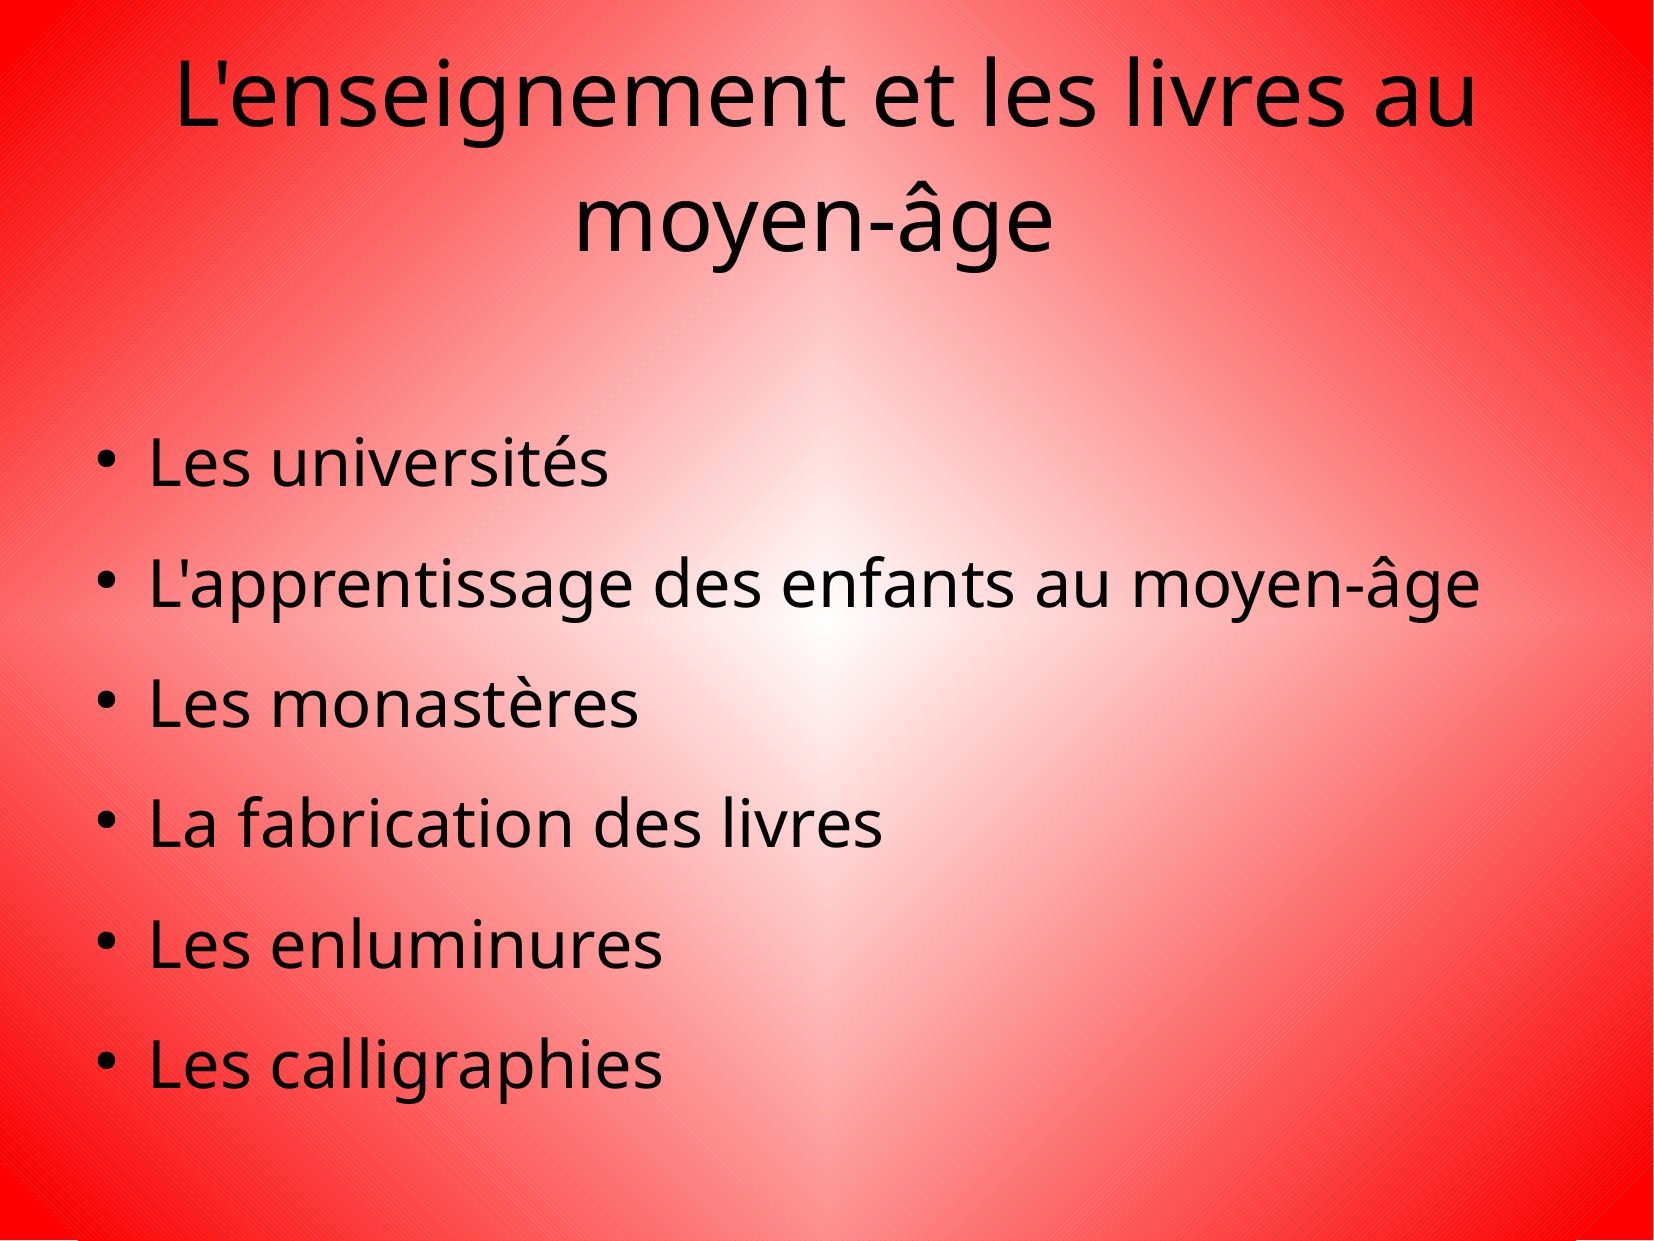

# L'enseignement et les livres au moyen-âge
Les universités
L'apprentissage des enfants au moyen-âge
Les monastères
La fabrication des livres
Les enluminures
Les calligraphies